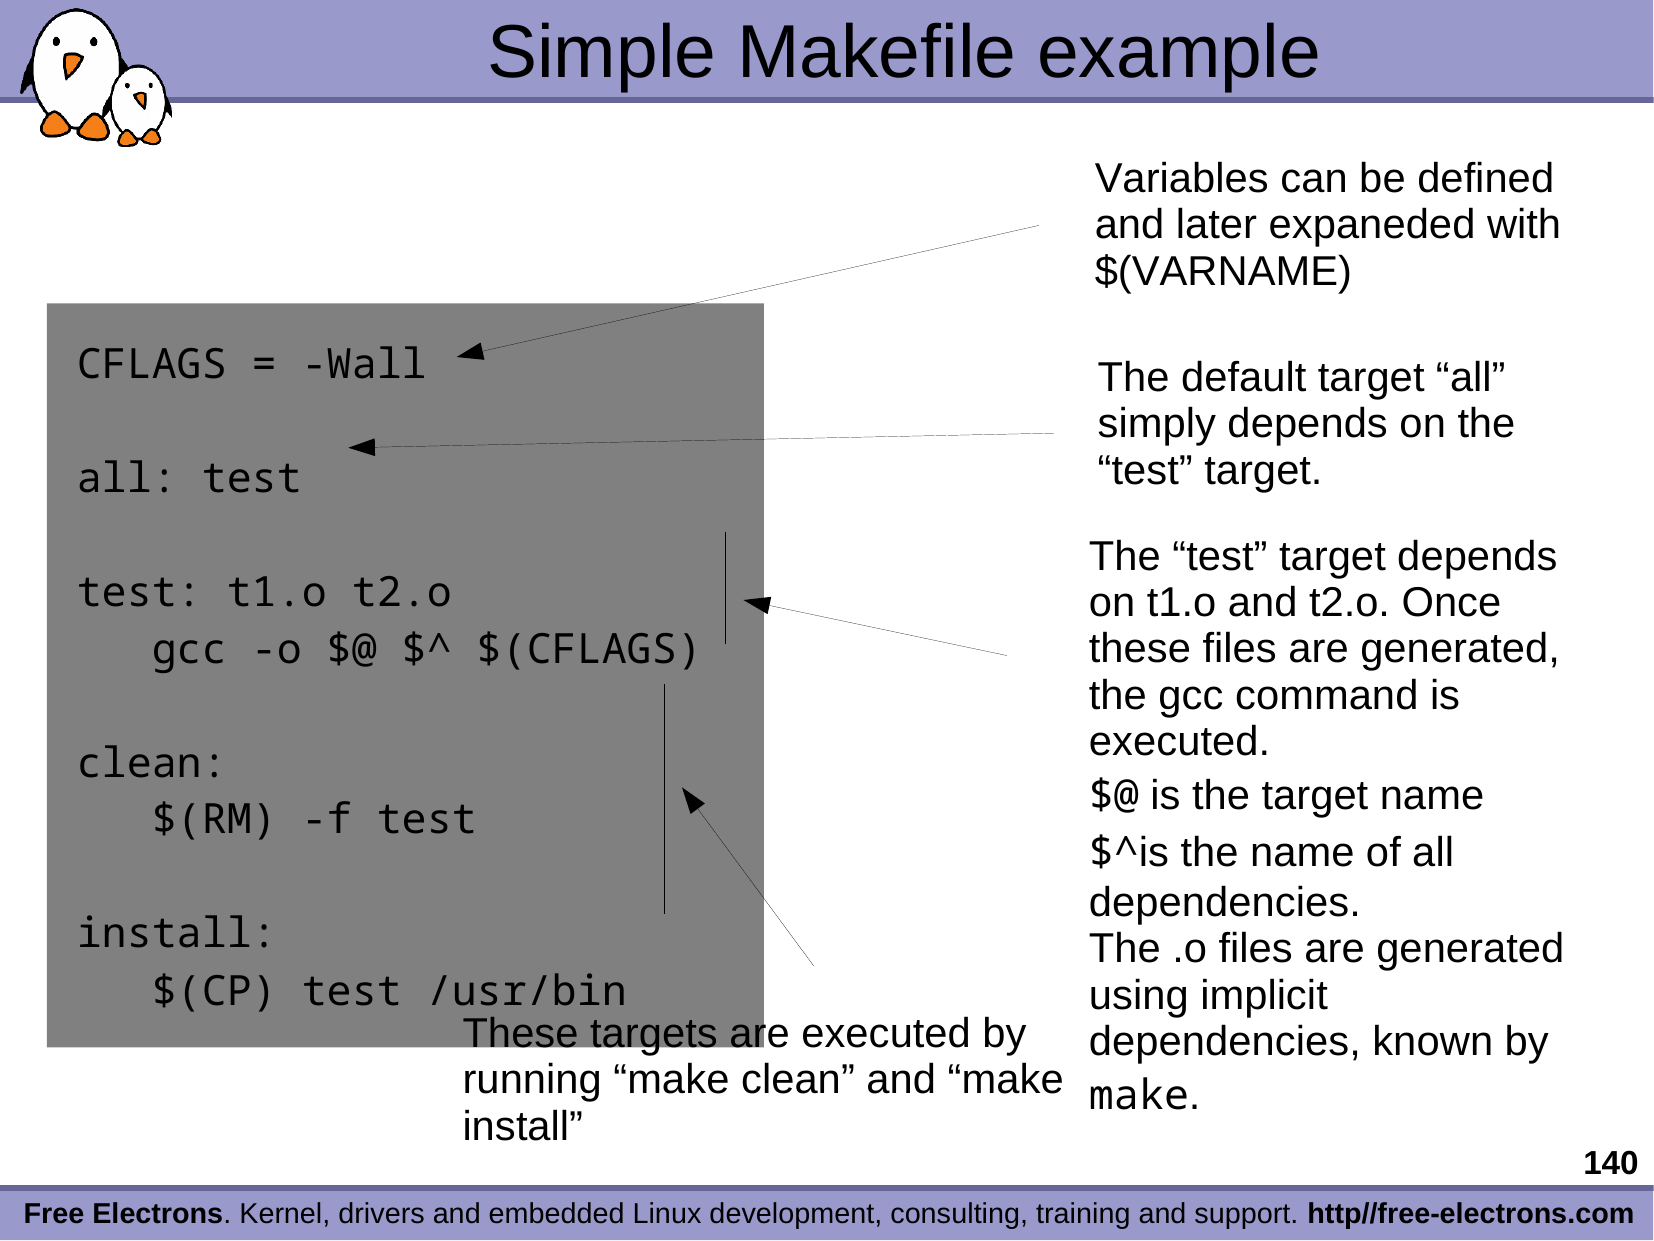

# Simple Makefile example
Variables can be defined and later expaneded with
$(VARNAME)
CFLAGS = -Wall
all: test
test: t1.o t2.o
	gcc -o $@ $^ $(CFLAGS)
clean:
	$(RM) -f test
install:
	$(CP) test /usr/bin
The default target “all” simply depends on the “test” target.
The “test” target depends on t1.o and t2.o. Once these files are generated, the gcc command is executed.
$@ is the target name
$^is the name of all dependencies.
The .o files are generated using implicit dependencies, known by make.
These targets are executed by running “make clean” and “make install”